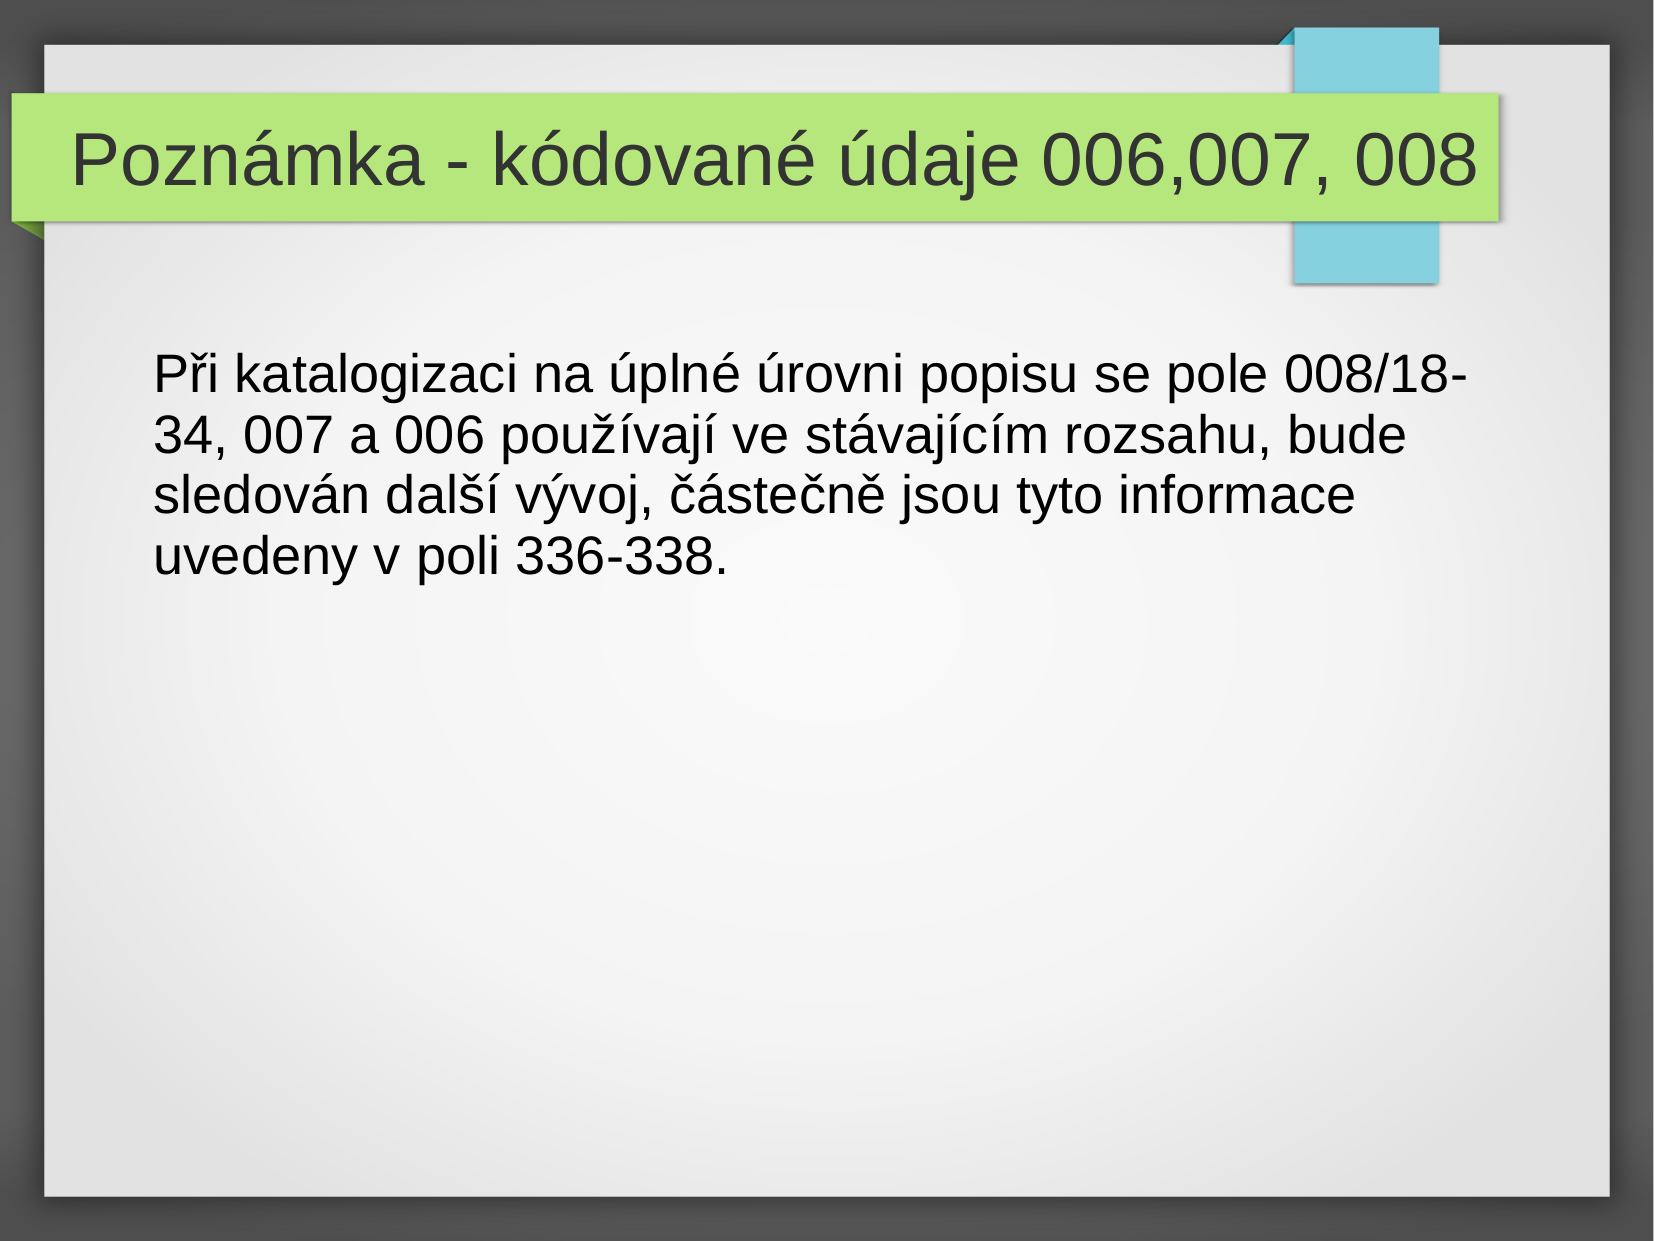

# Poznámka - kódované údaje 006,007, 008
Při katalogizaci na úplné úrovni popisu se pole 008/18-34, 007 a 006 používají ve stávajícím rozsahu, bude sledován další vývoj, částečně jsou tyto informace uvedeny v poli 336-338.